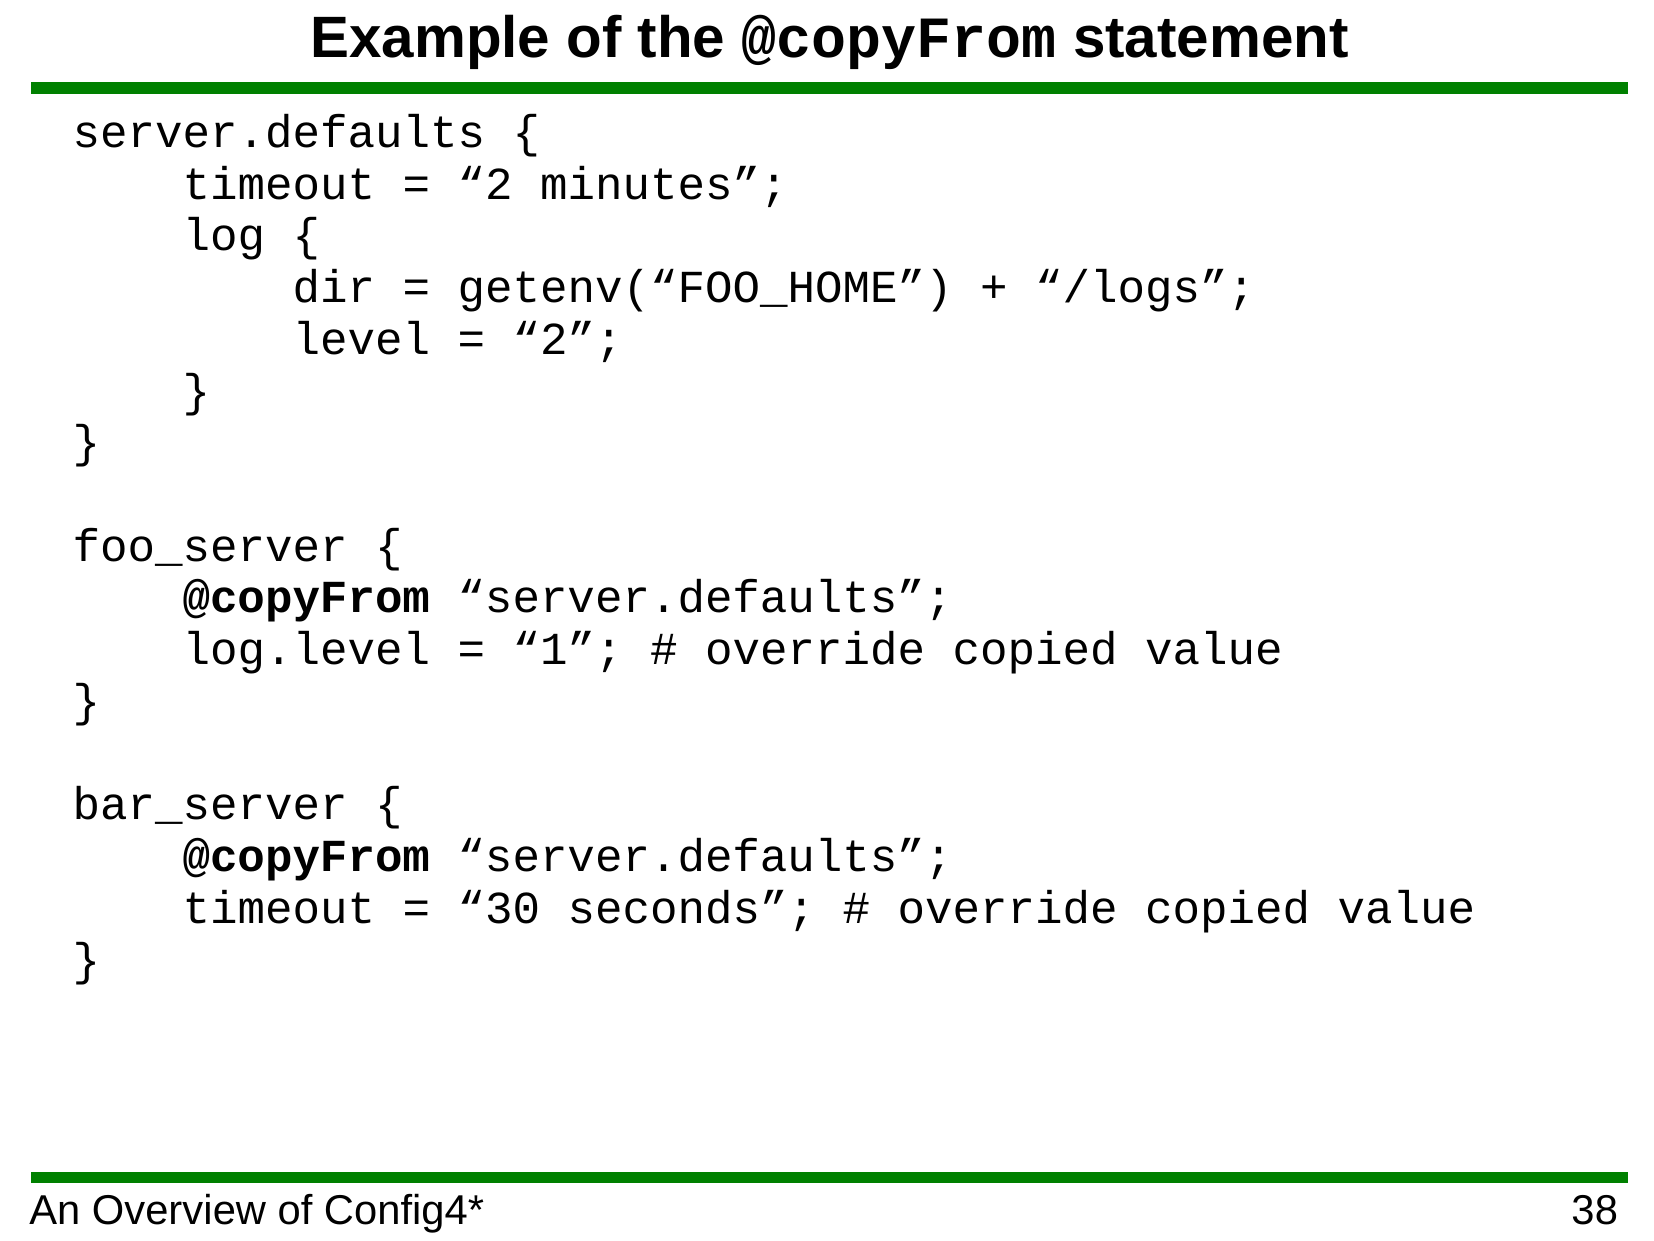

# Example of the @copyFrom statement
server.defaults {
 timeout = “2 minutes”;
 log {
 dir = getenv(“FOO_HOME”) + “/logs”;
 level = “2”;
 }
}
foo_server {
 @copyFrom “server.defaults”;
 log.level = “1”; # override copied value
}
bar_server {
 @copyFrom “server.defaults”;
 timeout = “30 seconds”; # override copied value
}
An Overview of Config4*
38